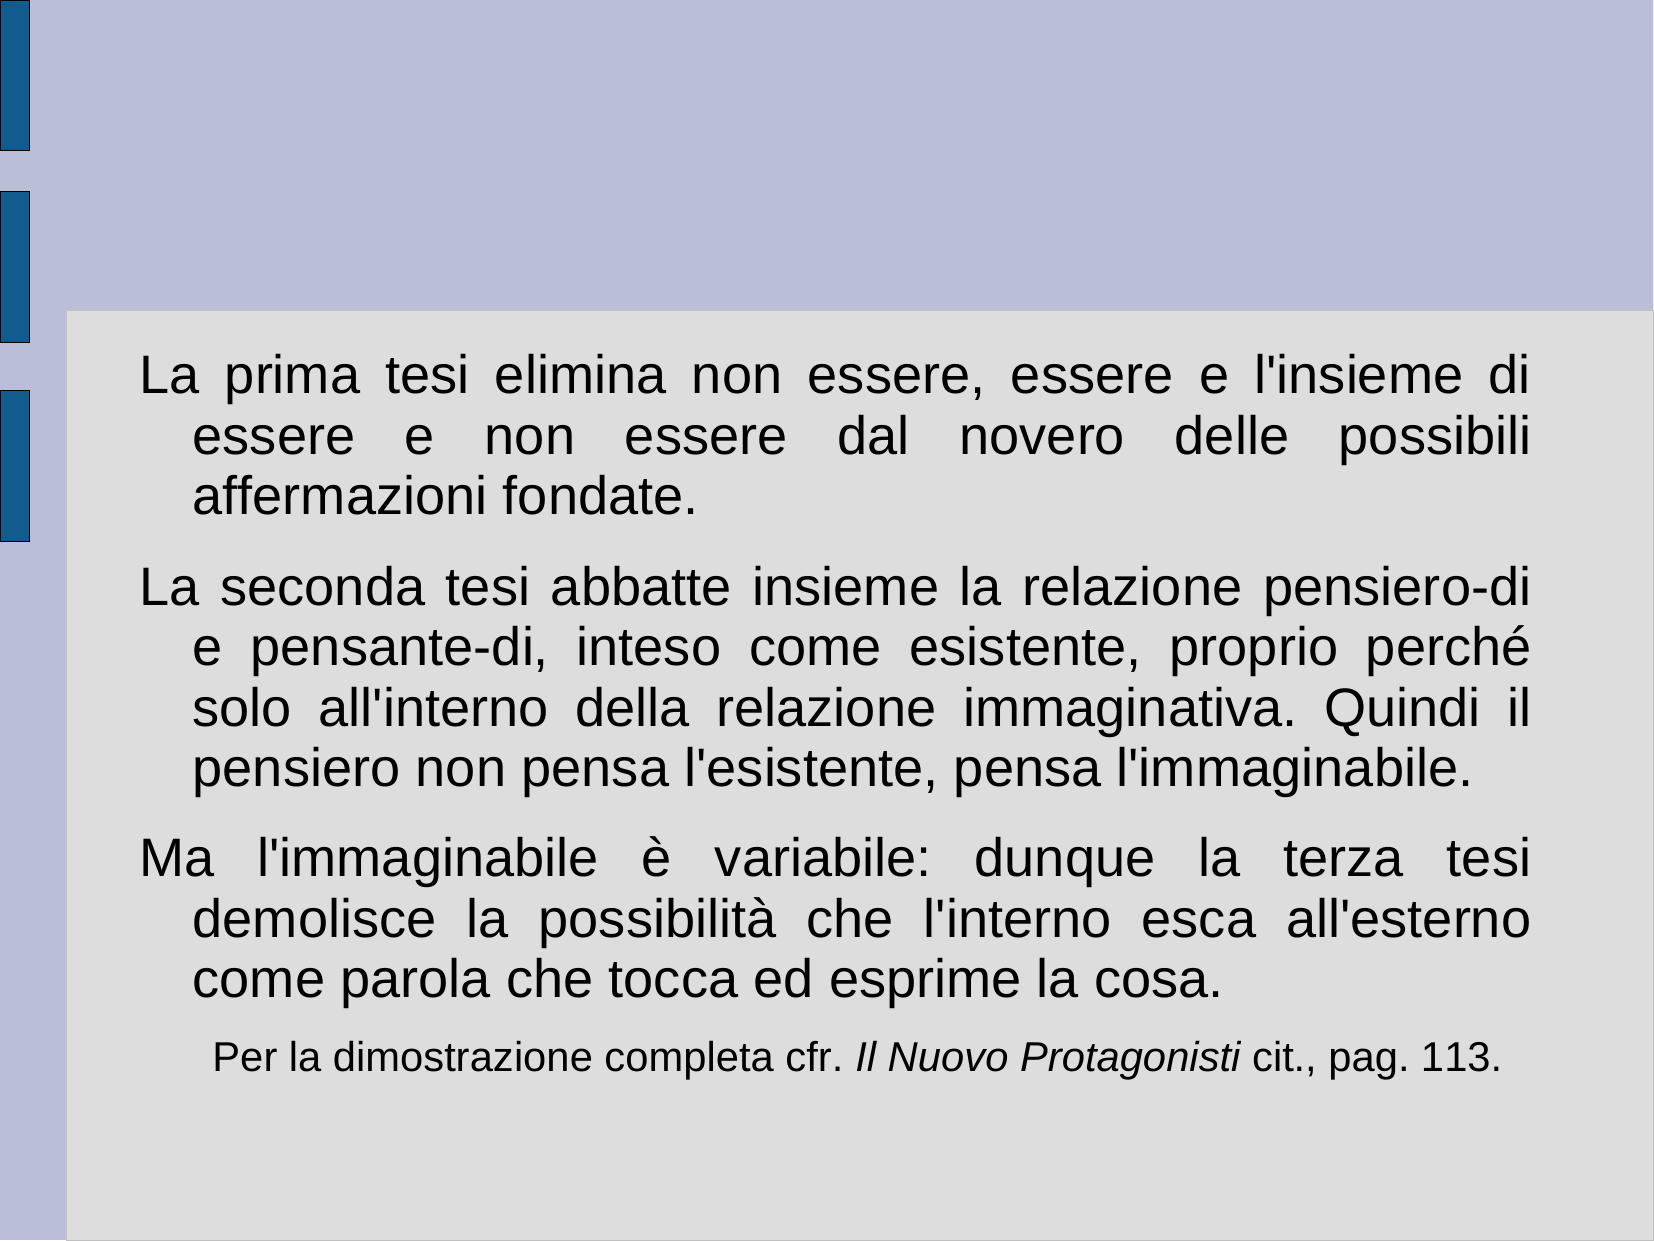

#
La prima tesi elimina non essere, essere e l'insieme di essere e non essere dal novero delle possibili affermazioni fondate.
La seconda tesi abbatte insieme la relazione pensiero-di e pensante-di, inteso come esistente, proprio perché solo all'interno della relazione immaginativa. Quindi il pensiero non pensa l'esistente, pensa l'immaginabile.
Ma l'immaginabile è variabile: dunque la terza tesi demolisce la possibilità che l'interno esca all'esterno come parola che tocca ed esprime la cosa.
Per la dimostrazione completa cfr. Il Nuovo Protagonisti cit., pag. 113.